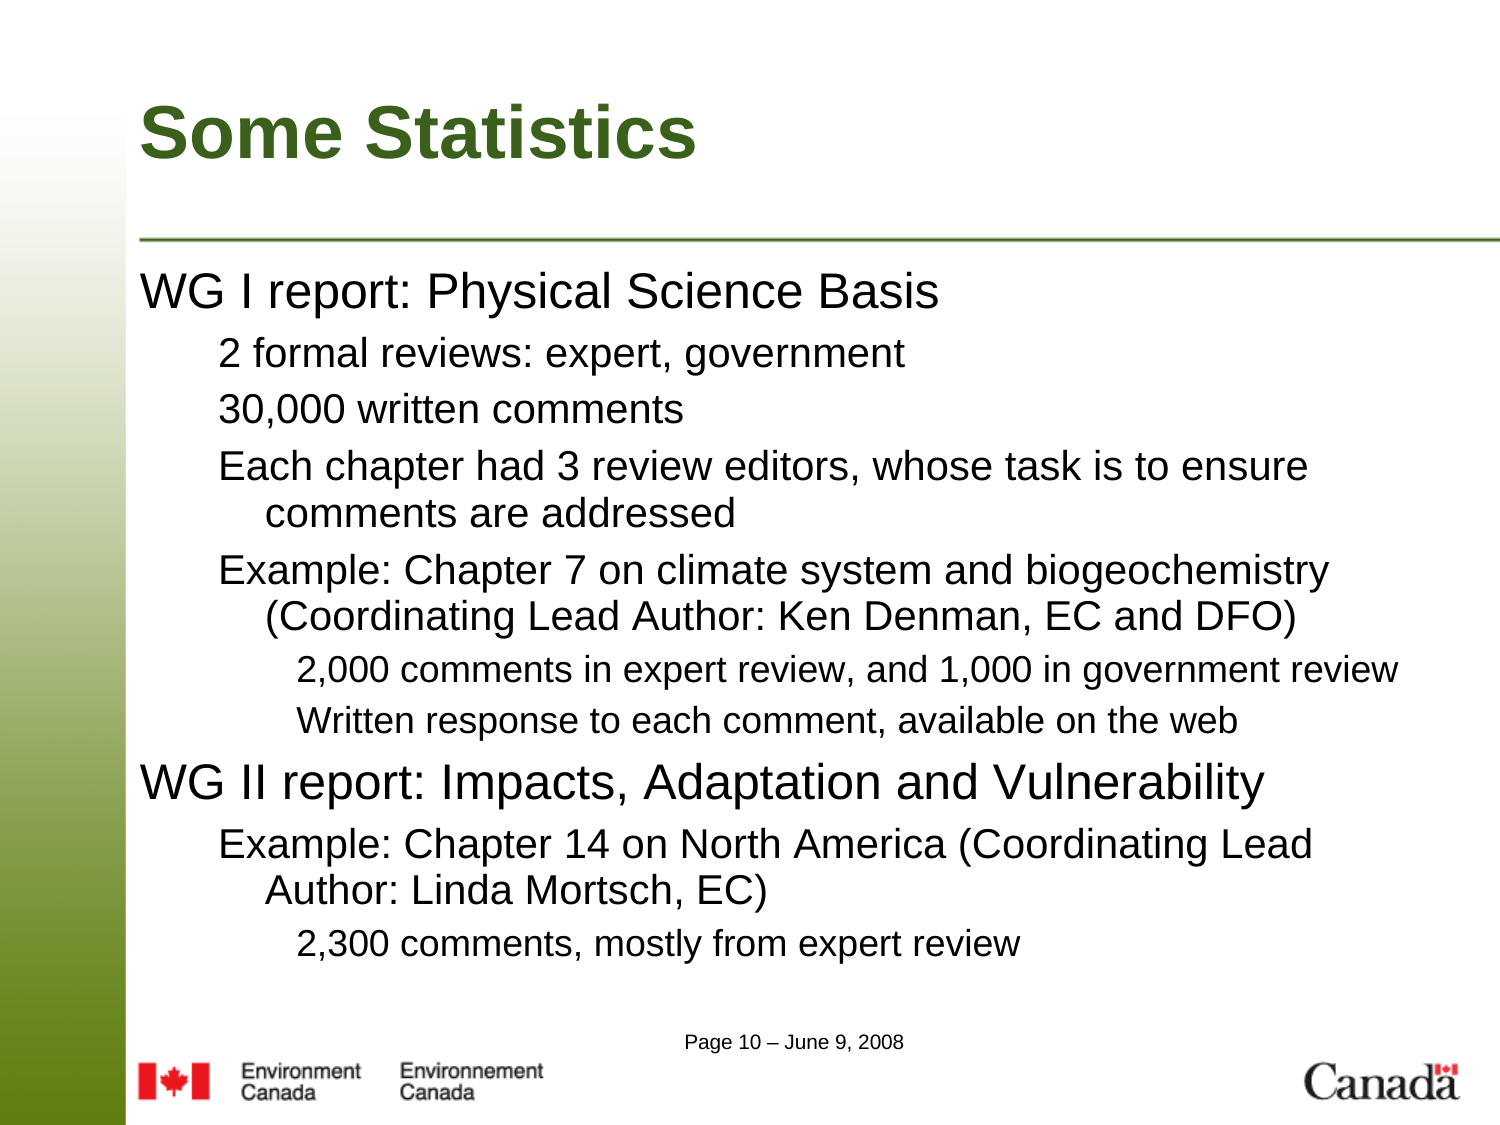

# Some Statistics
WG I report: Physical Science Basis
2 formal reviews: expert, government
30,000 written comments
Each chapter had 3 review editors, whose task is to ensure comments are addressed
Example: Chapter 7 on climate system and biogeochemistry (Coordinating Lead Author: Ken Denman, EC and DFO)
2,000 comments in expert review, and 1,000 in government review
Written response to each comment, available on the web
WG II report: Impacts, Adaptation and Vulnerability
Example: Chapter 14 on North America (Coordinating Lead Author: Linda Mortsch, EC)
2,300 comments, mostly from expert review